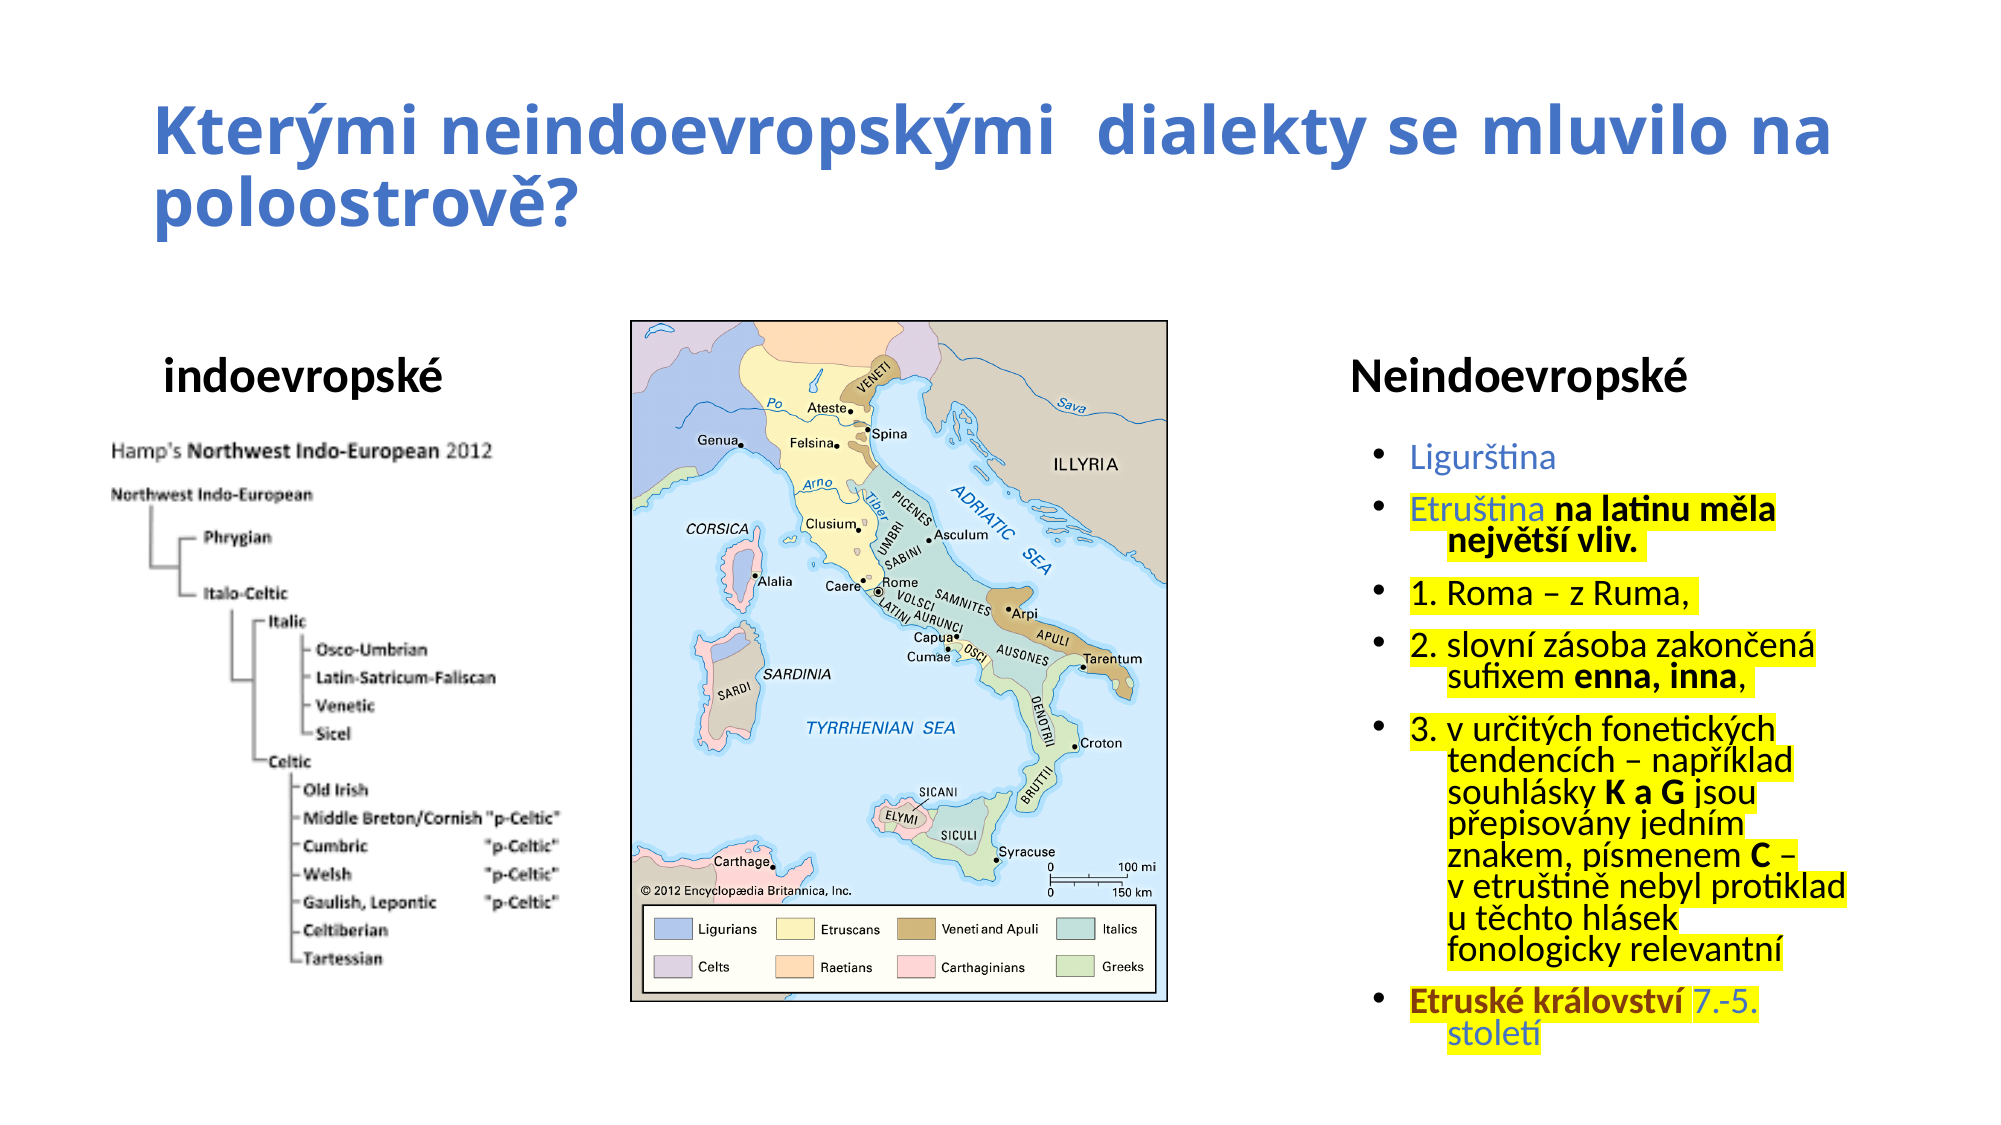

# Kterými neindoevropskými dialekty se mluvilo na poloostrově?
 indoevropské
Neindoevropské
Ligurština
Etruština na latinu měla největší vliv.
1. Roma – z Ruma,
2. slovní zásoba zakončená sufixem enna, inna,
3. v určitých fonetických tendencích – například souhlásky K a G jsou přepisovány jedním znakem, písmenem C – v etruštině nebyl protiklad u těchto hlásek fonologicky relevantní
Etruské království 7.-5. století